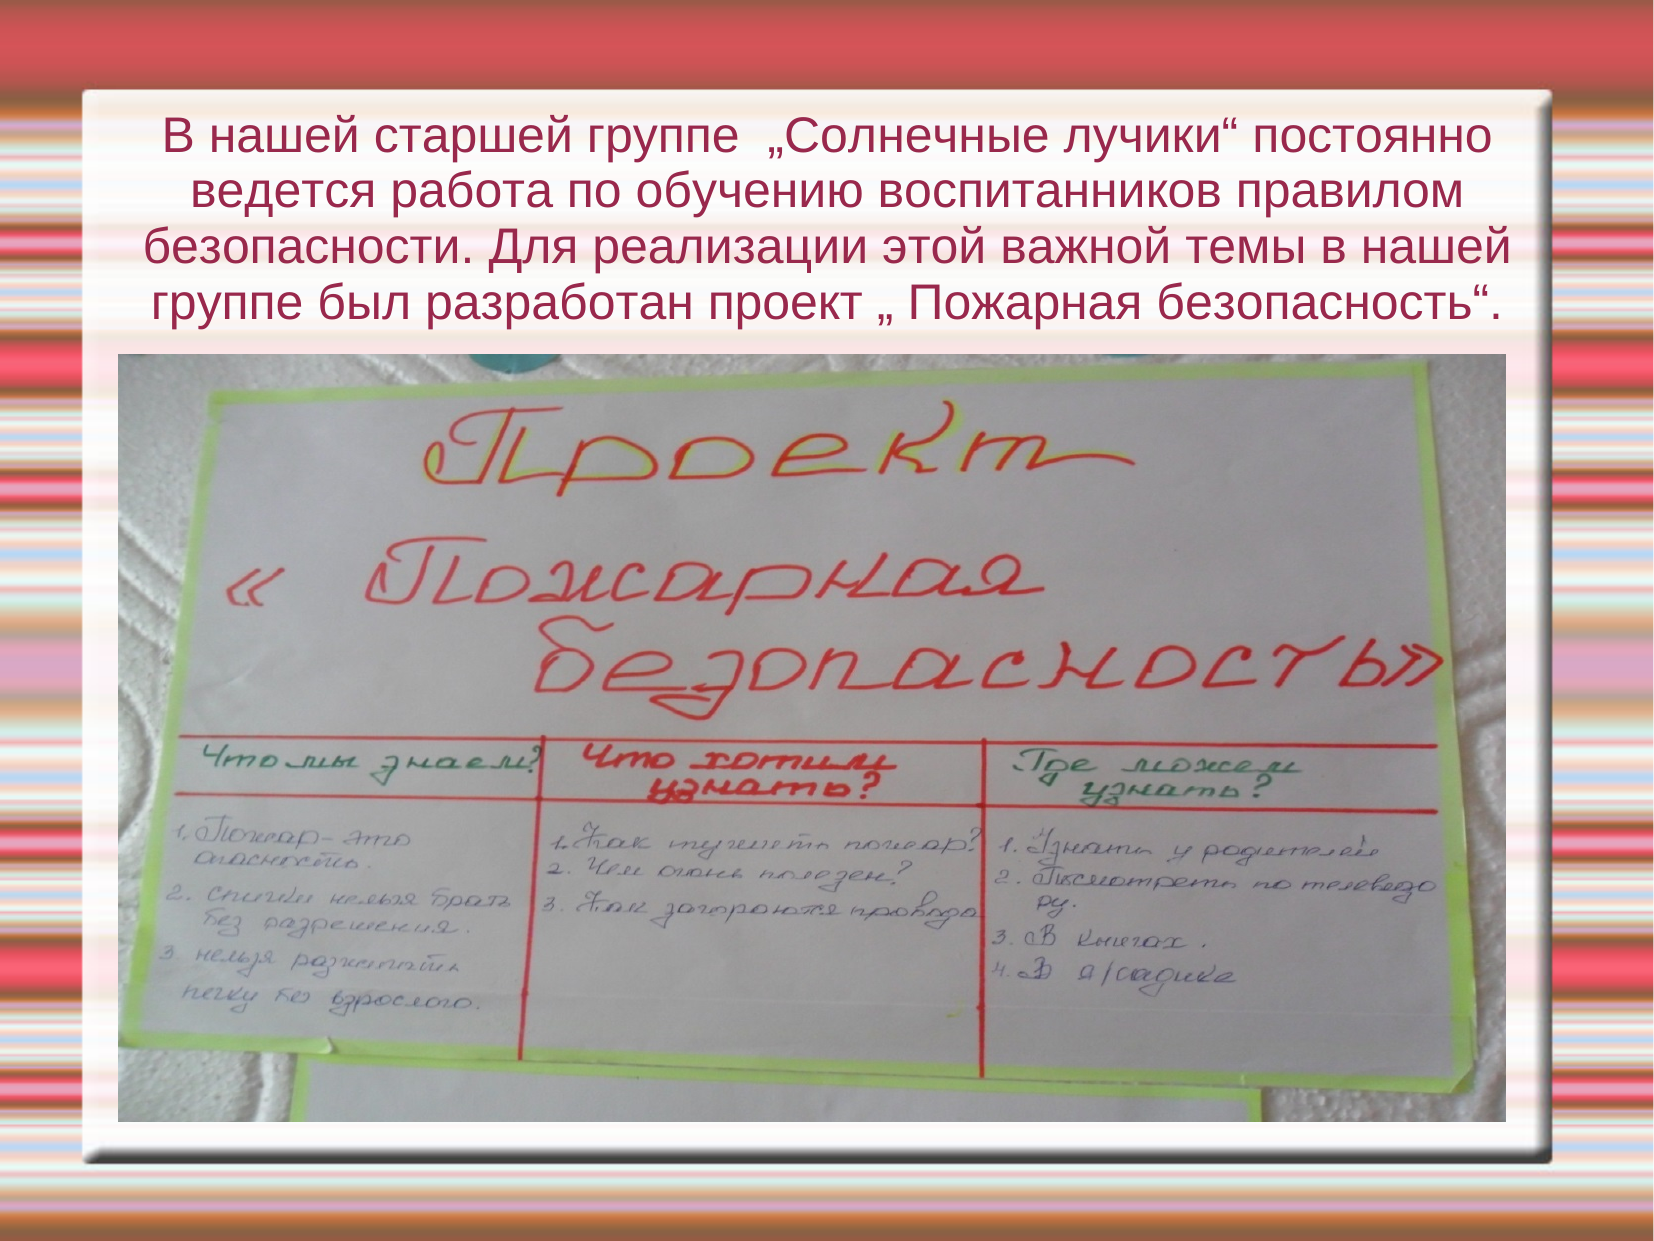

# В нашей старшей группе „Солнечные лучики“ постоянно ведется работа по обучению воспитанников правилом безопасности. Для реализации этой важной темы в нашей группе был разработан проект „ Пожарная безопасность“.